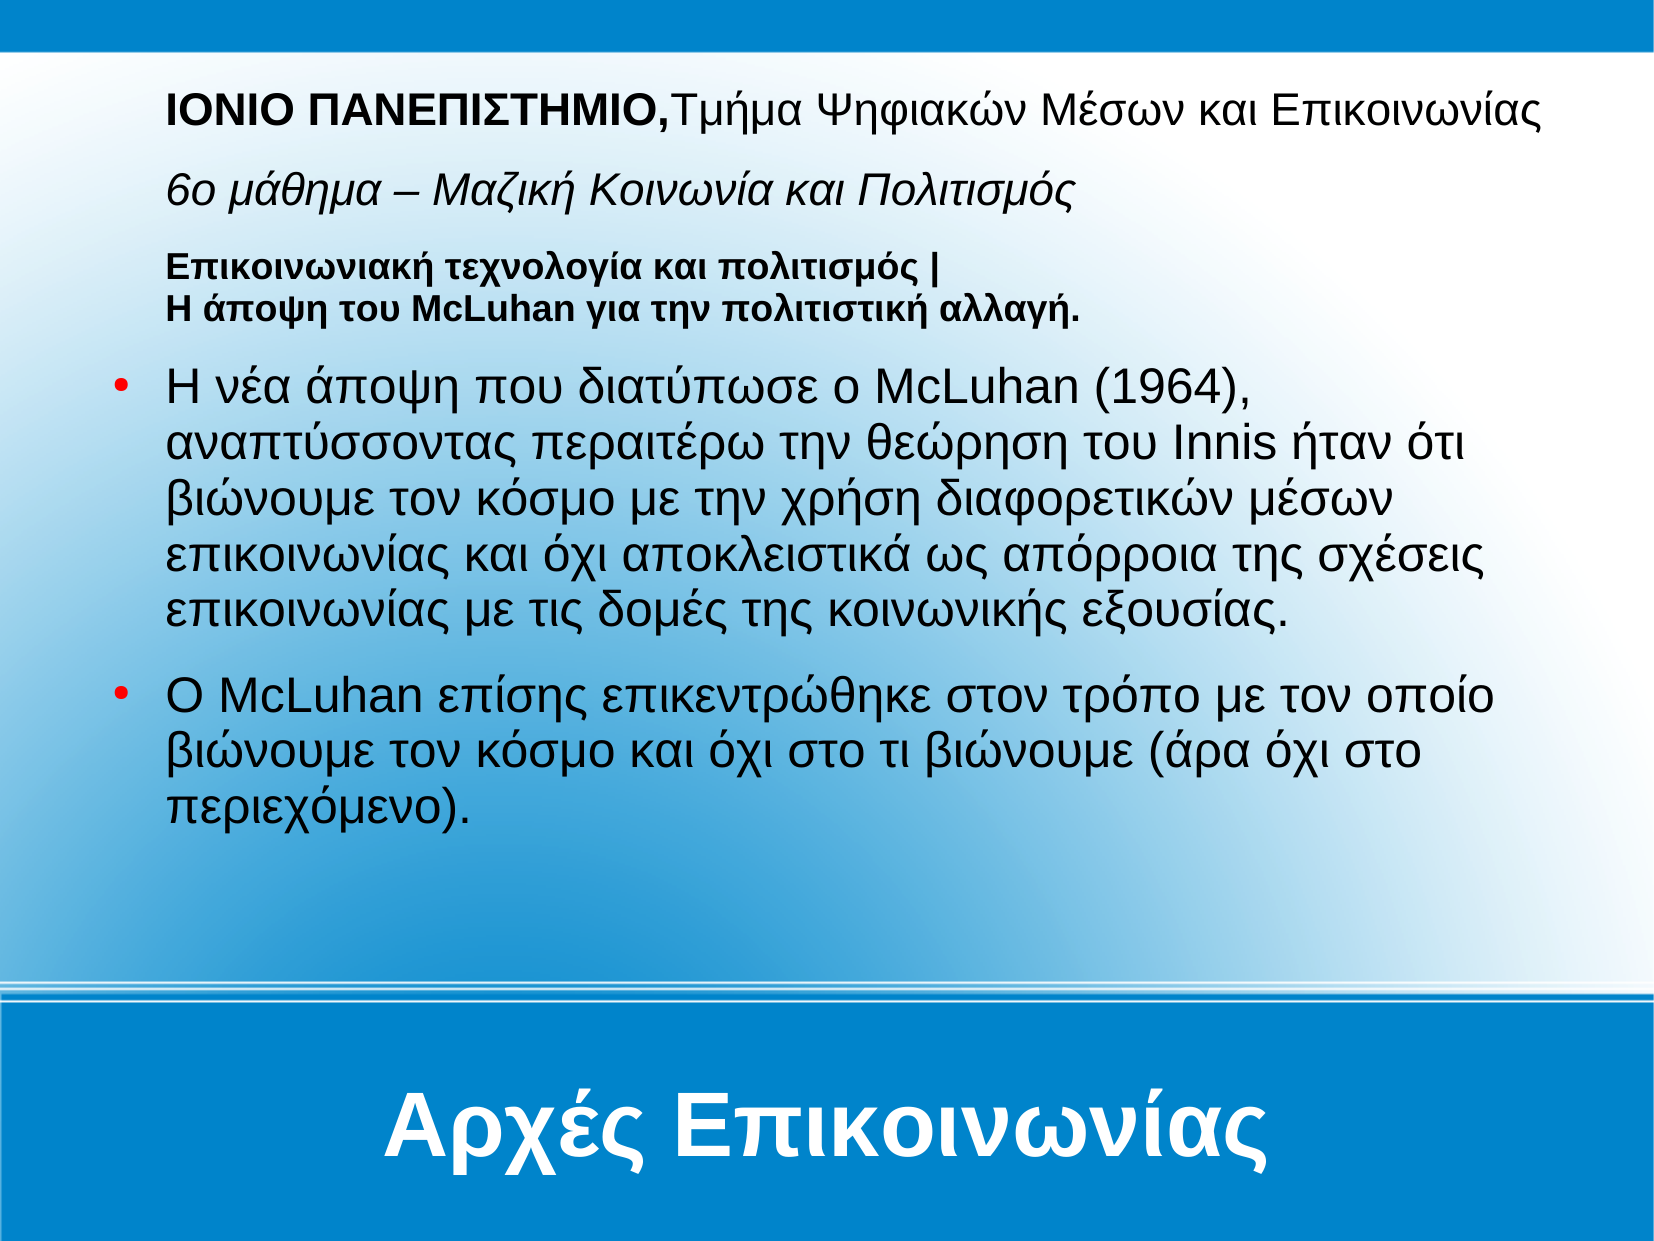

ΙΟΝΙΟ ΠΑΝΕΠΙΣΤΗΜΙΟ,Τμήμα Ψηφιακών Μέσων και Επικοινωνίας
6ο μάθημα – Μαζική Κοινωνία και Πολιτισμός
Επικοινωνιακή τεχνολογία και πολιτισμός |
Η άποψη του McLuhan για την πολιτιστική αλλαγή.
Η νέα άποψη που διατύπωσε ο McLuhan (1964), αναπτύσσοντας περαιτέρω την θεώρηση του Innis ήταν ότι βιώνουμε τον κόσμο με την χρήση διαφορετικών μέσων επικοινωνίας και όχι αποκλειστικά ως απόρροια της σχέσεις επικοινωνίας με τις δομές της κοινωνικής εξουσίας.
Ο McLuhan επίσης επικεντρώθηκε στον τρόπο με τον οποίο βιώνουμε τον κόσμο και όχι στο τι βιώνουμε (άρα όχι στο περιεχόμενο).
# Αρχές Επικοινωνίας